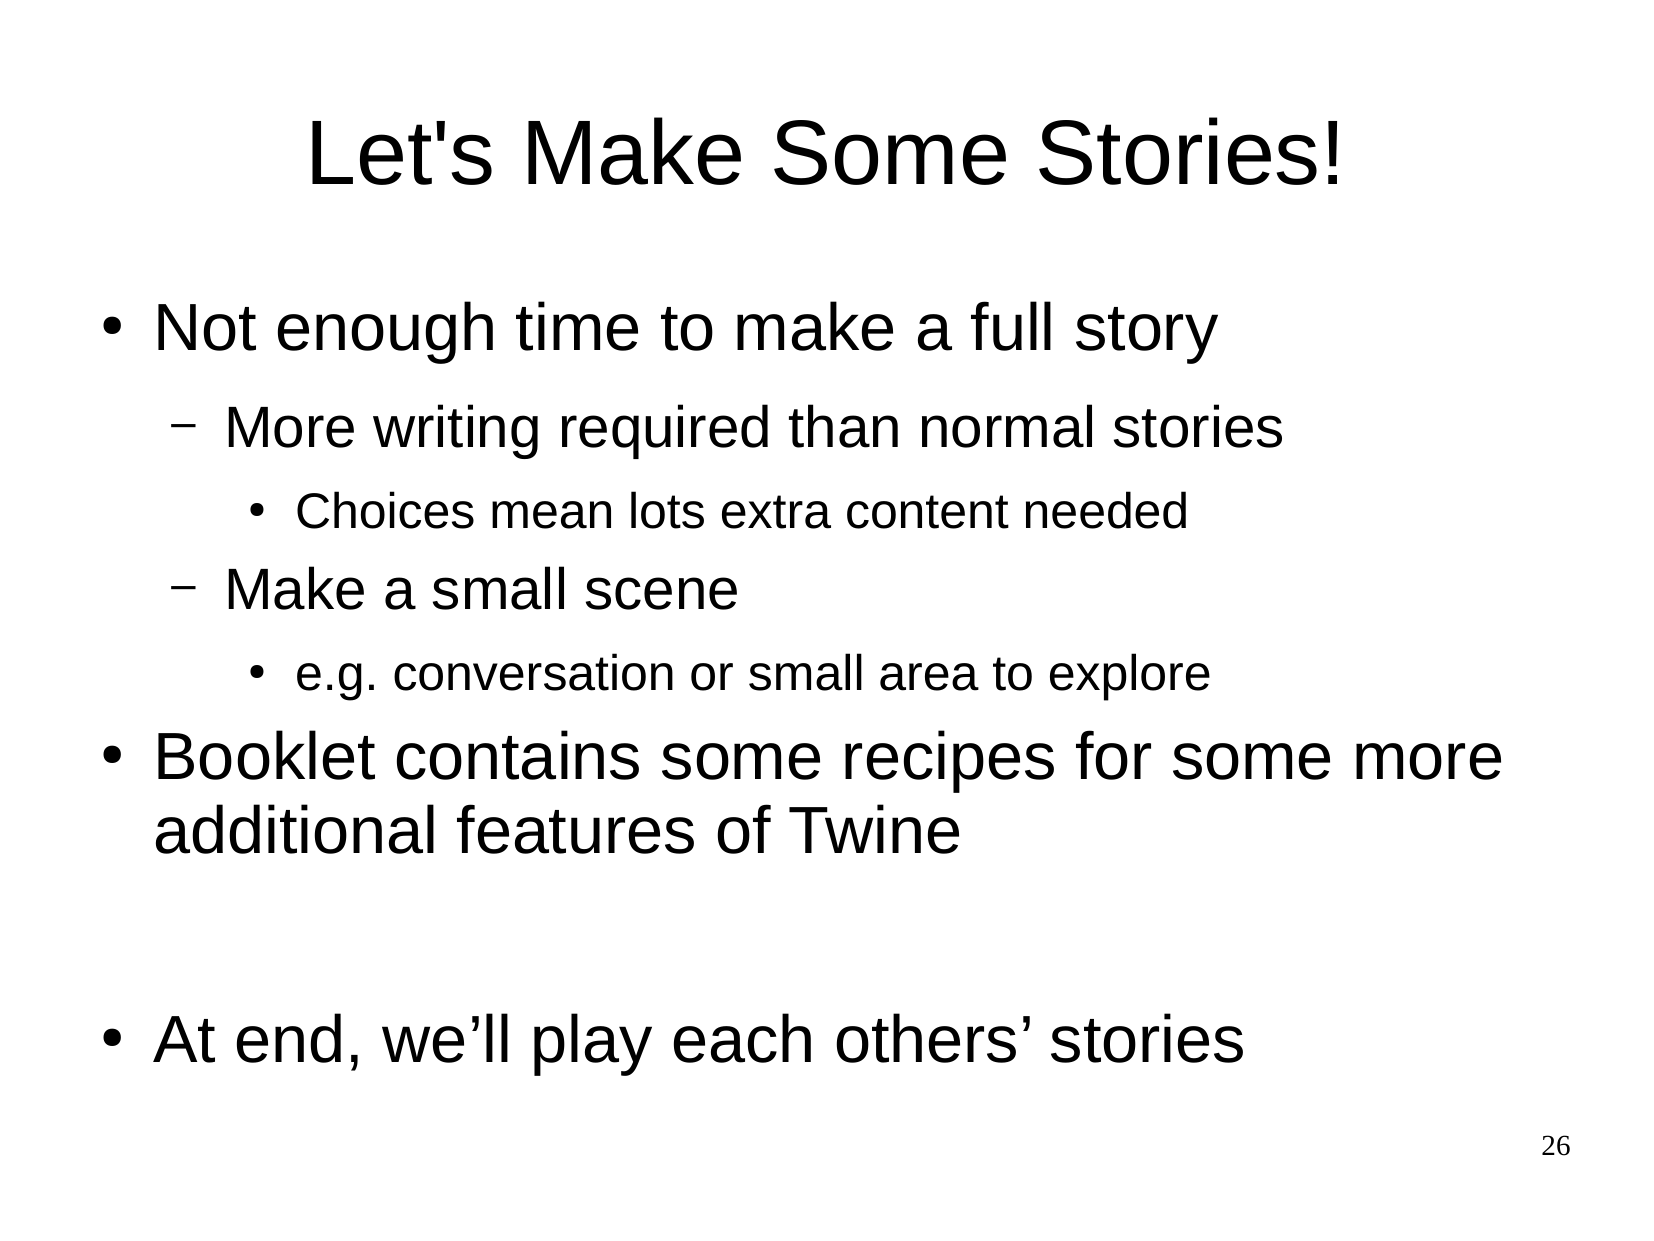

# Let's Make Some Stories!
Not enough time to make a full story
More writing required than normal stories
Choices mean lots extra content needed
Make a small scene
e.g. conversation or small area to explore
Booklet contains some recipes for some more additional features of Twine
At end, we’ll play each others’ stories
26